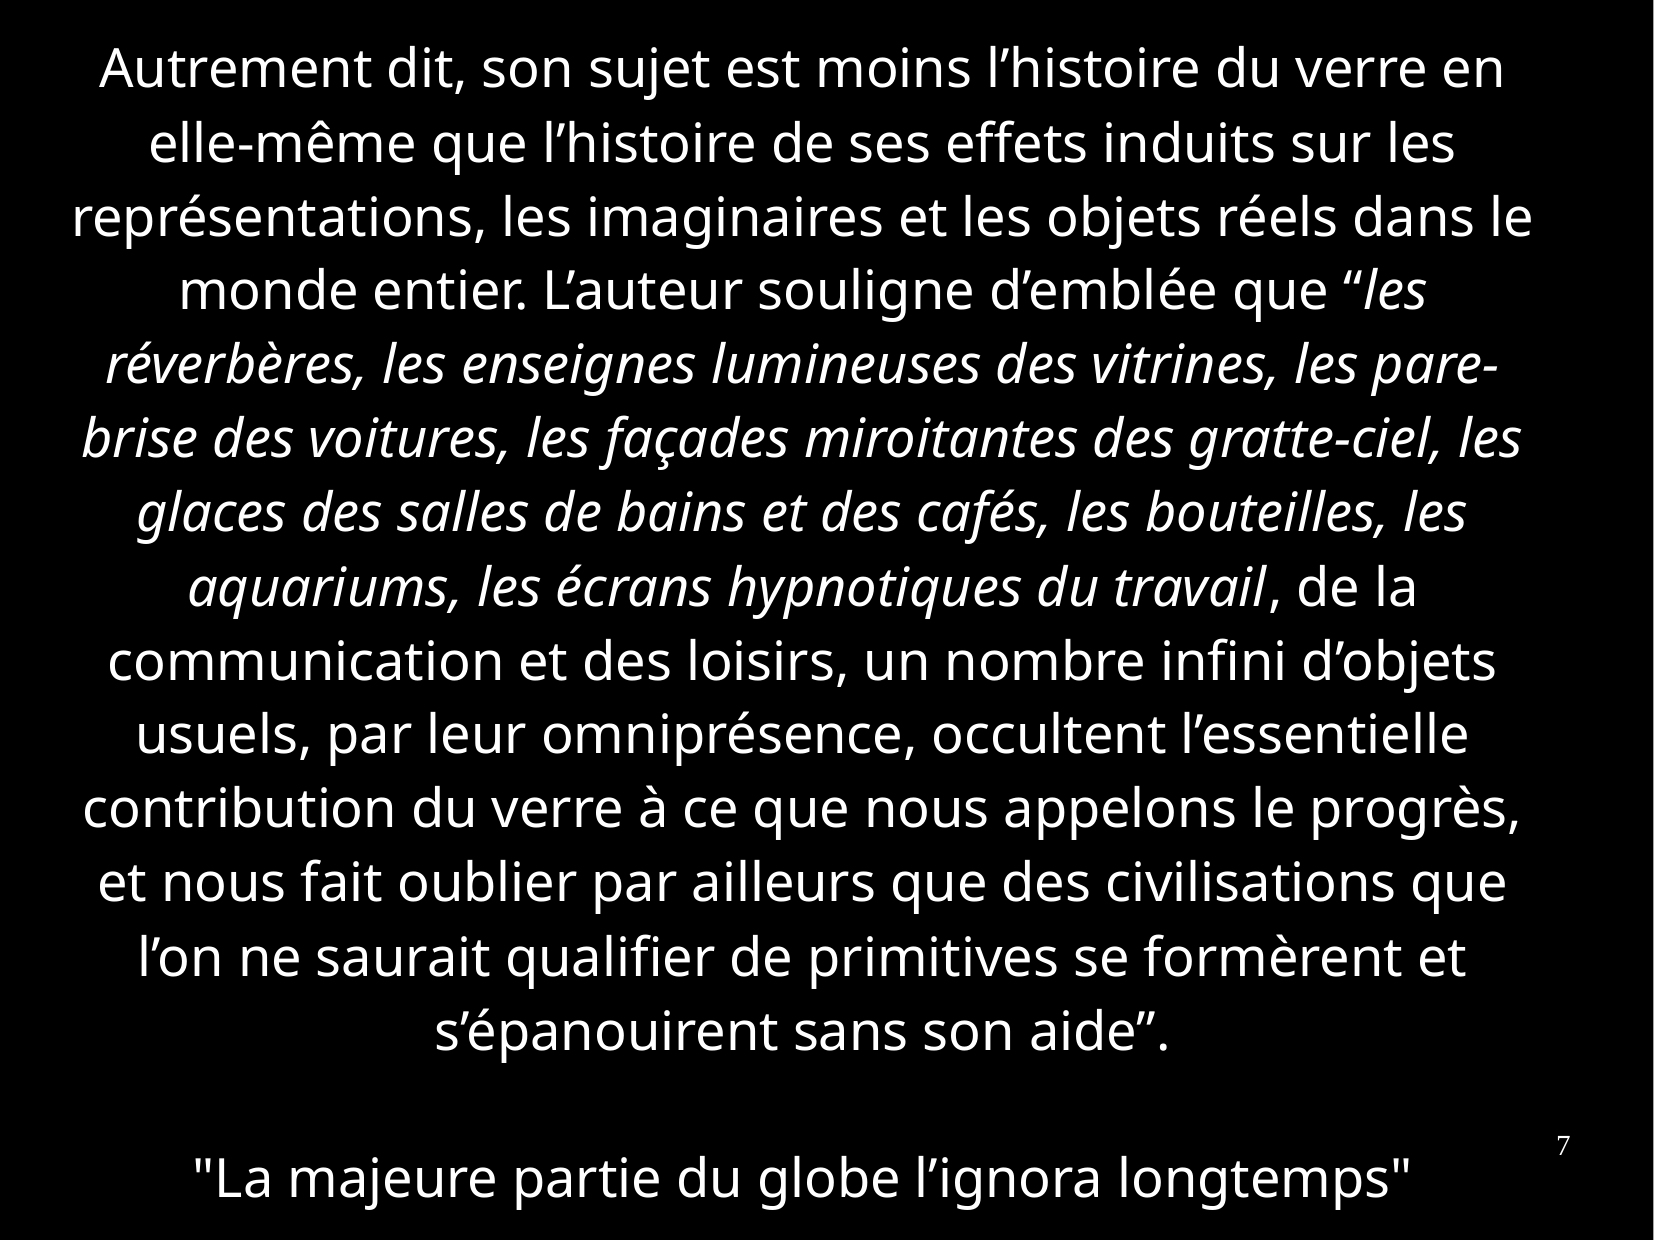

# Autrement dit, son sujet est moins l’histoire du verre en elle-même que l’histoire de ses effets induits sur les représentations, les imaginaires et les objets réels dans le monde entier. L’auteur souligne d’emblée que “les réverbères, les enseignes lumineuses des vitrines, les pare-brise des voitures, les façades miroitantes des gratte-ciel, les glaces des salles de bains et des cafés, les bouteilles, les aquariums, les écrans hypnotiques du travail, de la communication et des loisirs, un nombre infini d’objets usuels, par leur omniprésence, occultent l’essentielle contribution du verre à ce que nous appelons le progrès, et nous fait oublier par ailleurs que des civilisations que l’on ne saurait qualifier de primitives se formèrent et s’épanouirent sans son aide”. "La majeure partie du globe l’ignora longtemps"
7